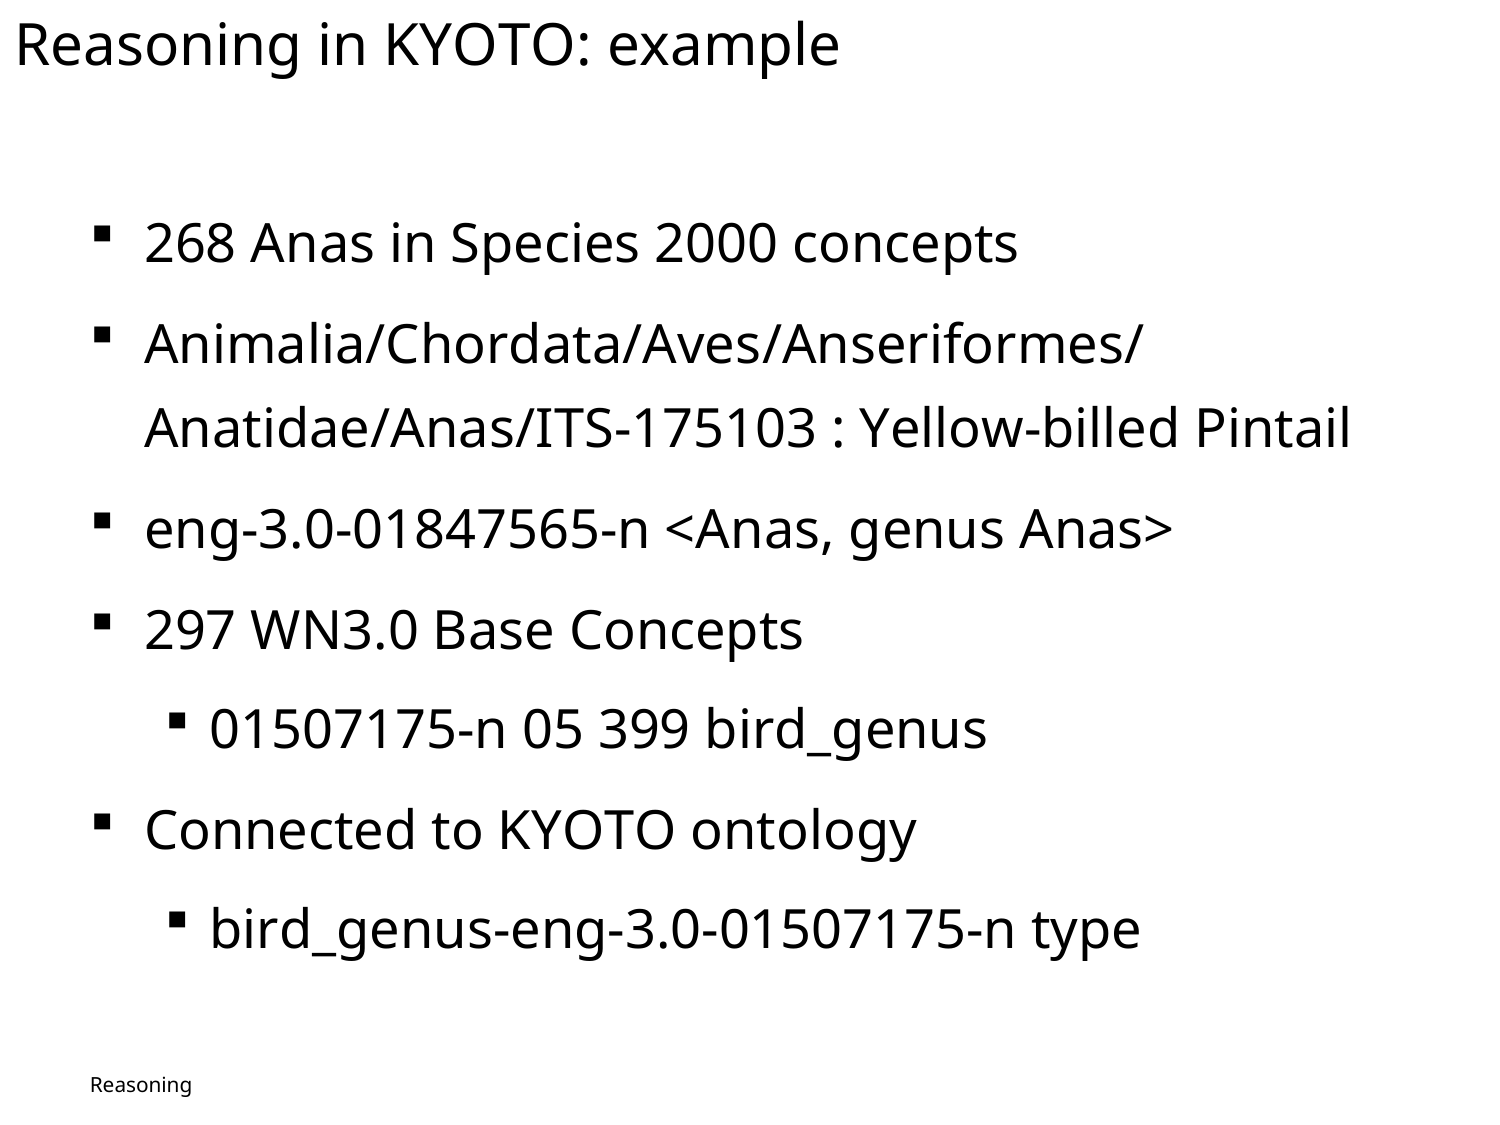

# Reasoning in KYOTO: example
268 Anas in Species 2000 concepts
Animalia/Chordata/Aves/Anseriformes/Anatidae/Anas/ITS-175103 : Yellow-billed Pintail
eng-3.0-01847565-n <Anas, genus Anas>
297 WN3.0 Base Concepts
01507175-n 05 399 bird_genus
Connected to KYOTO ontology
bird_genus-eng-3.0-01507175-n type